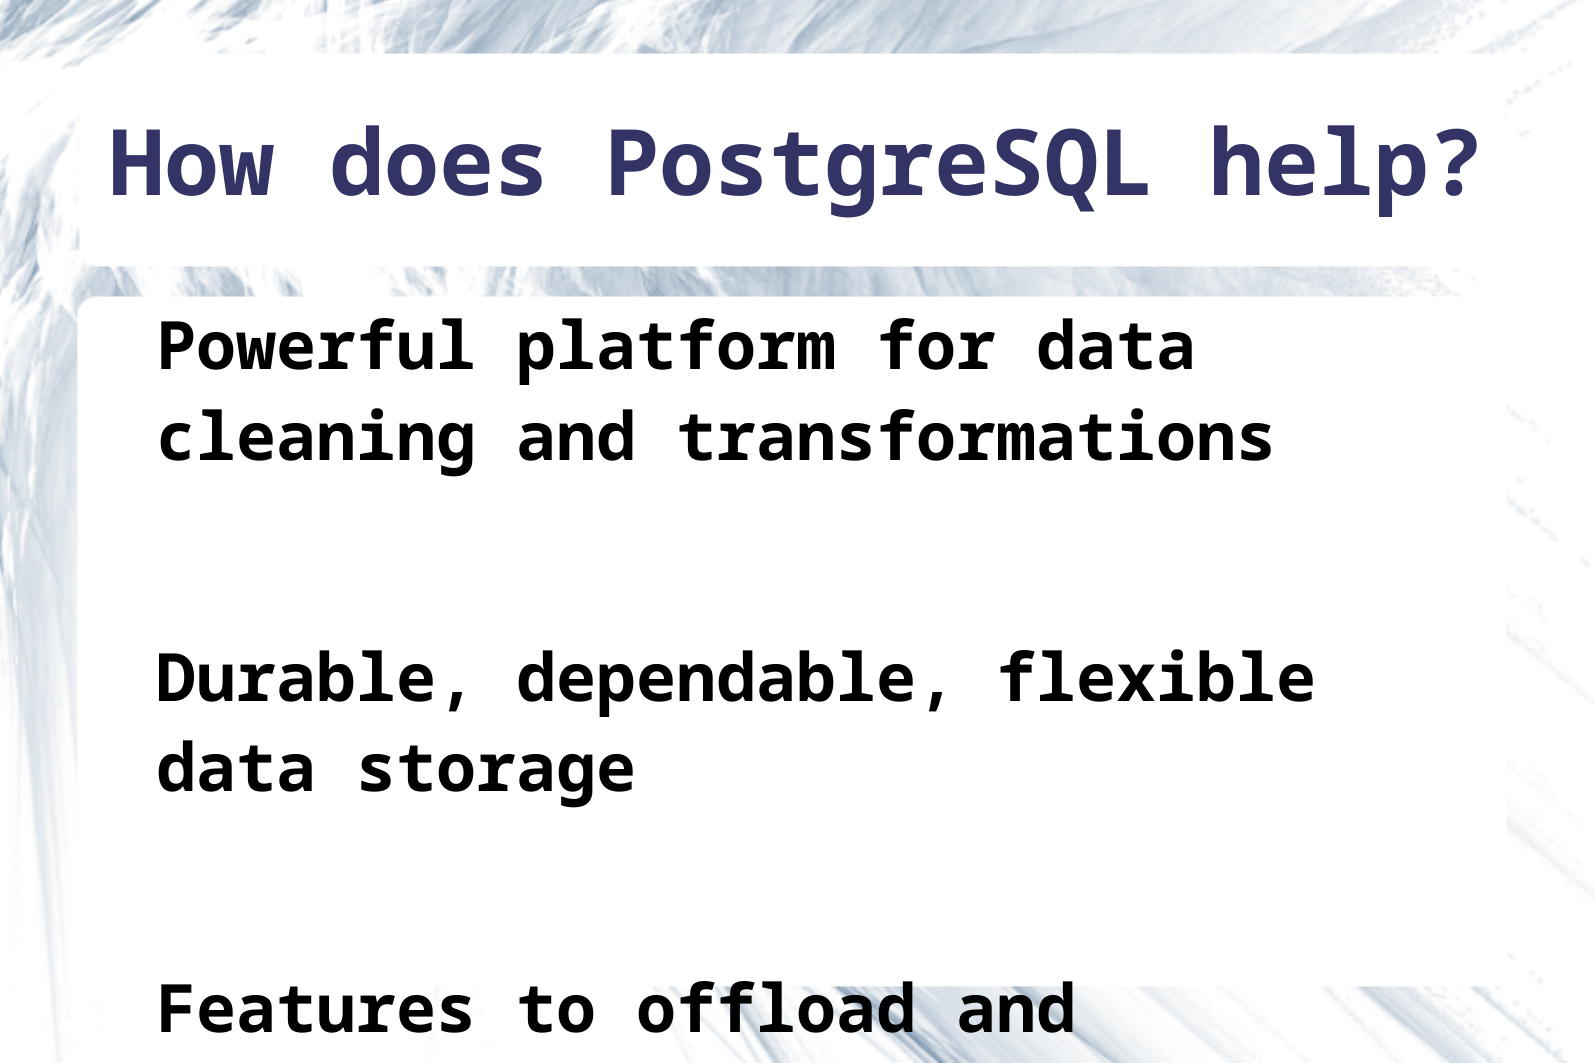

# How does PostgreSQL help?
Powerful platform for data cleaning and transformations
Durable, dependable, flexible data storage
Features to offload and centralize hard work